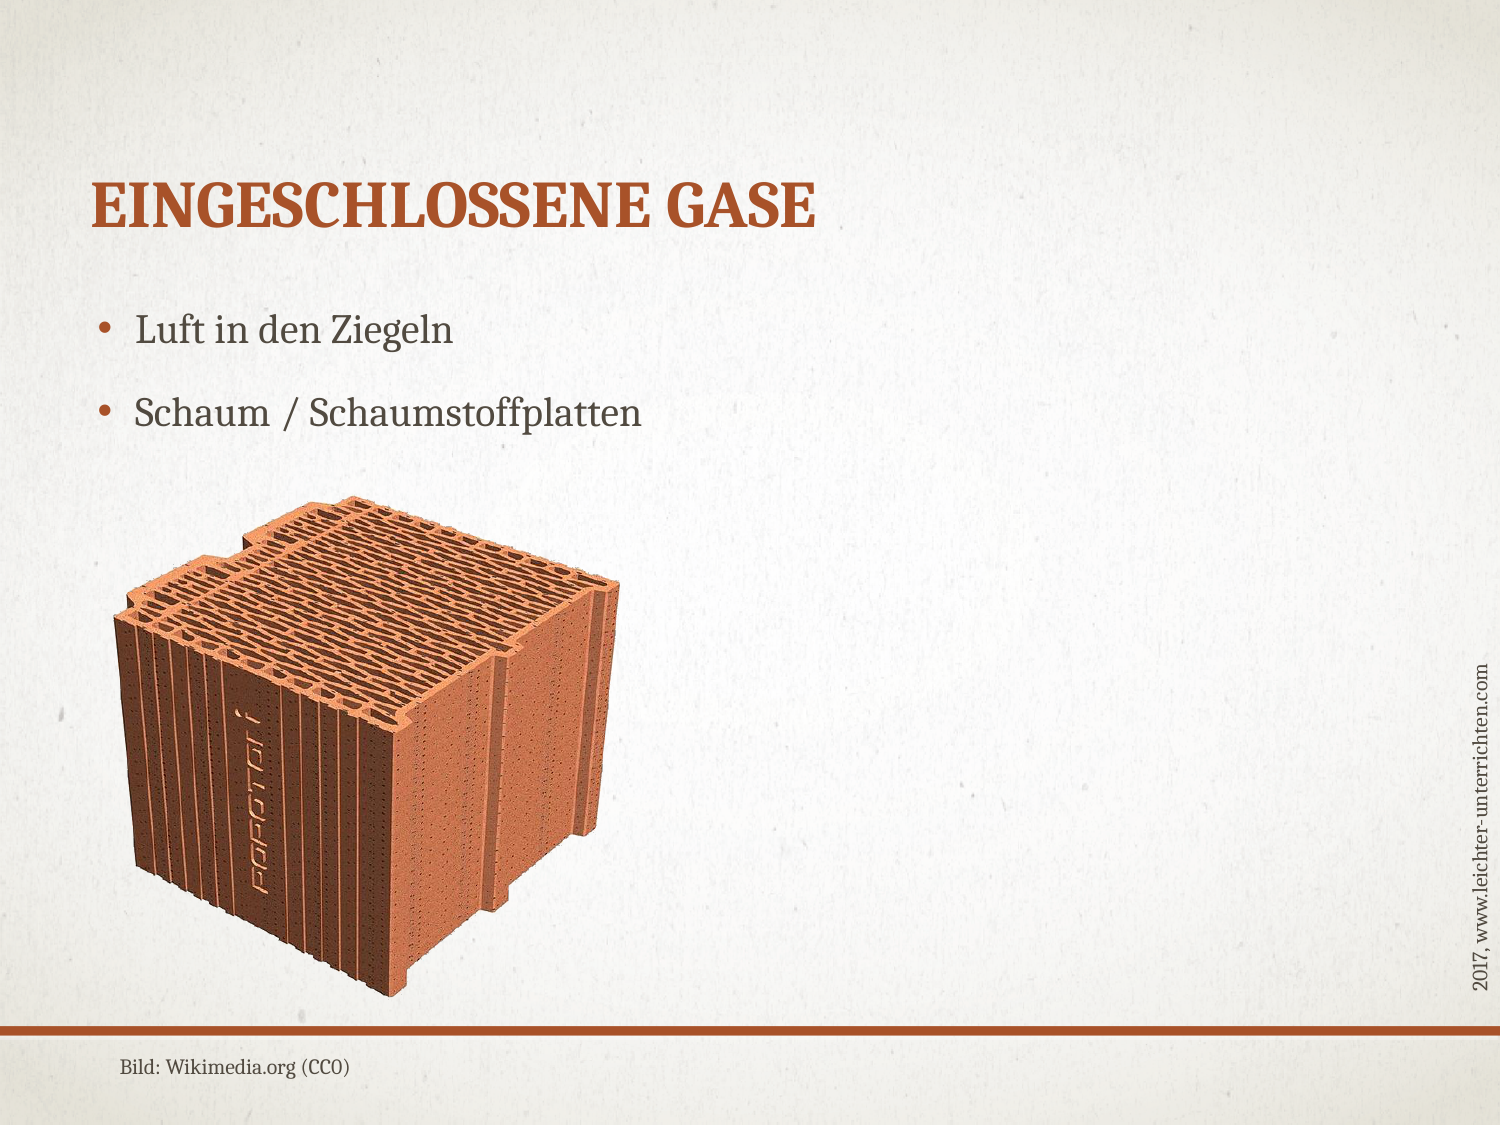

# Eingeschlossene Gase
Luft in den Ziegeln
Schaum / Schaumstoffplatten
Bild: Wikimedia.org (CC0)